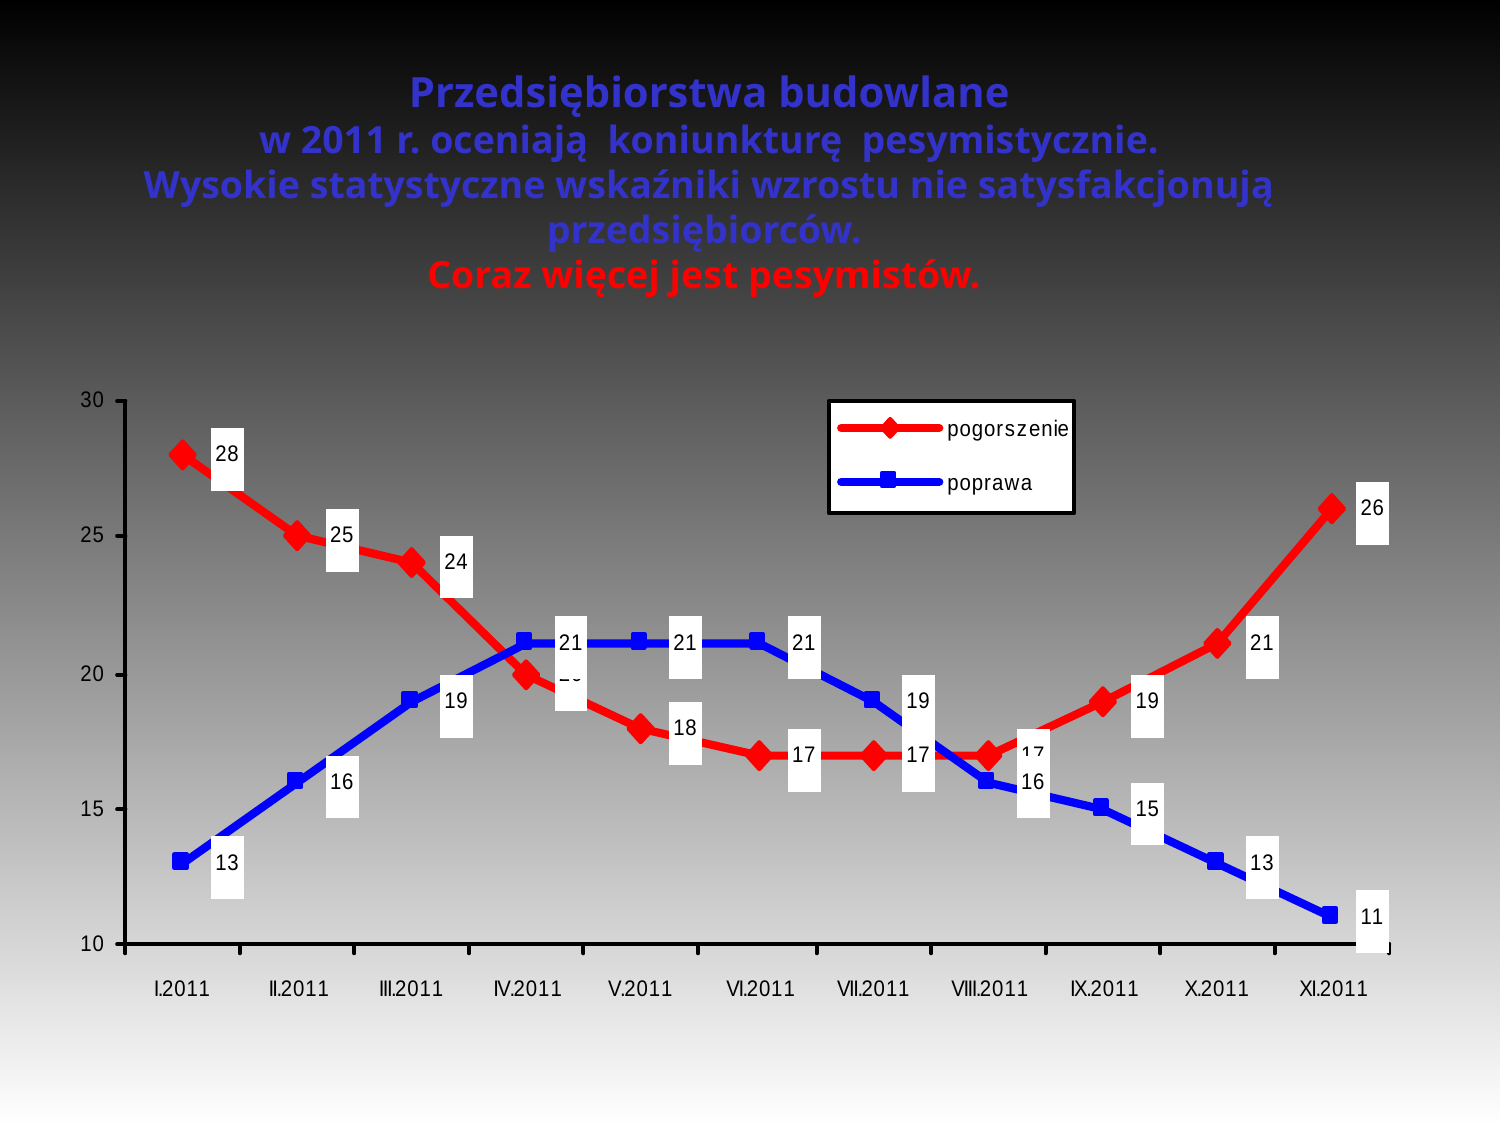

# Przedsiębiorstwa budowlane w 2011 r. oceniają koniunkturę pesymistycznie. Wysokie statystyczne wskaźniki wzrostu nie satysfakcjonują przedsiębiorców. Coraz więcej jest pesymistów.